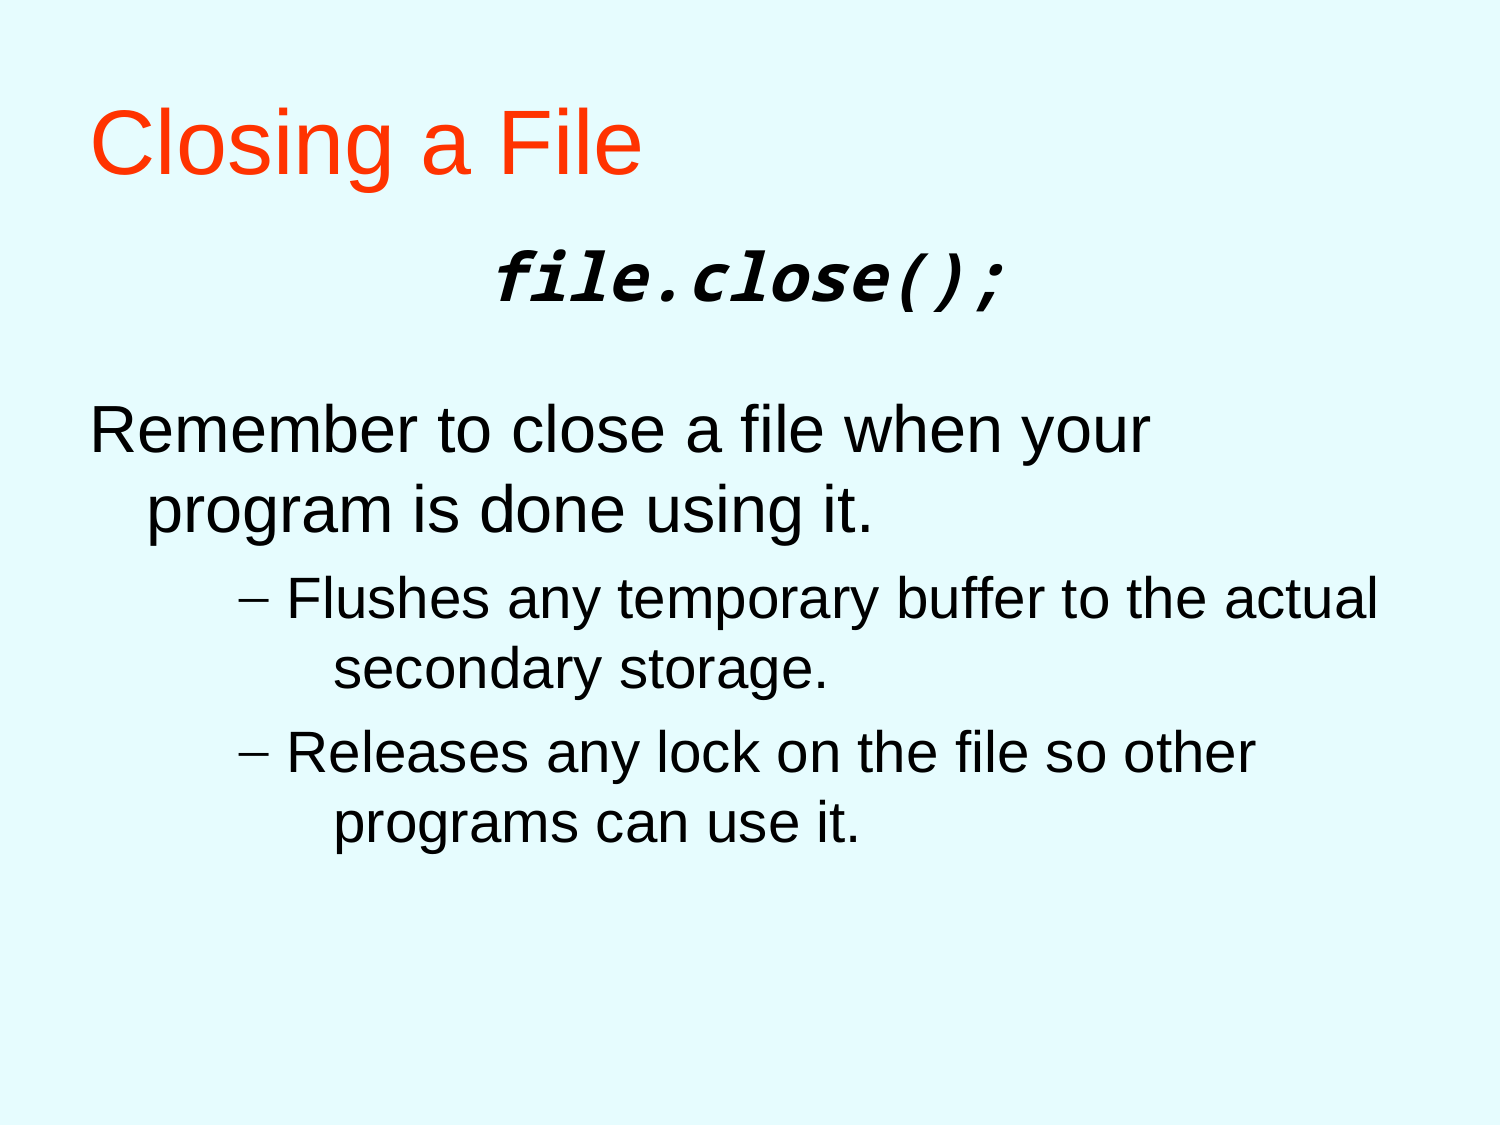

# Closing a File
file.close();
Remember to close a file when your program is done using it.
Flushes any temporary buffer to the actual secondary storage.
Releases any lock on the file so other programs can use it.